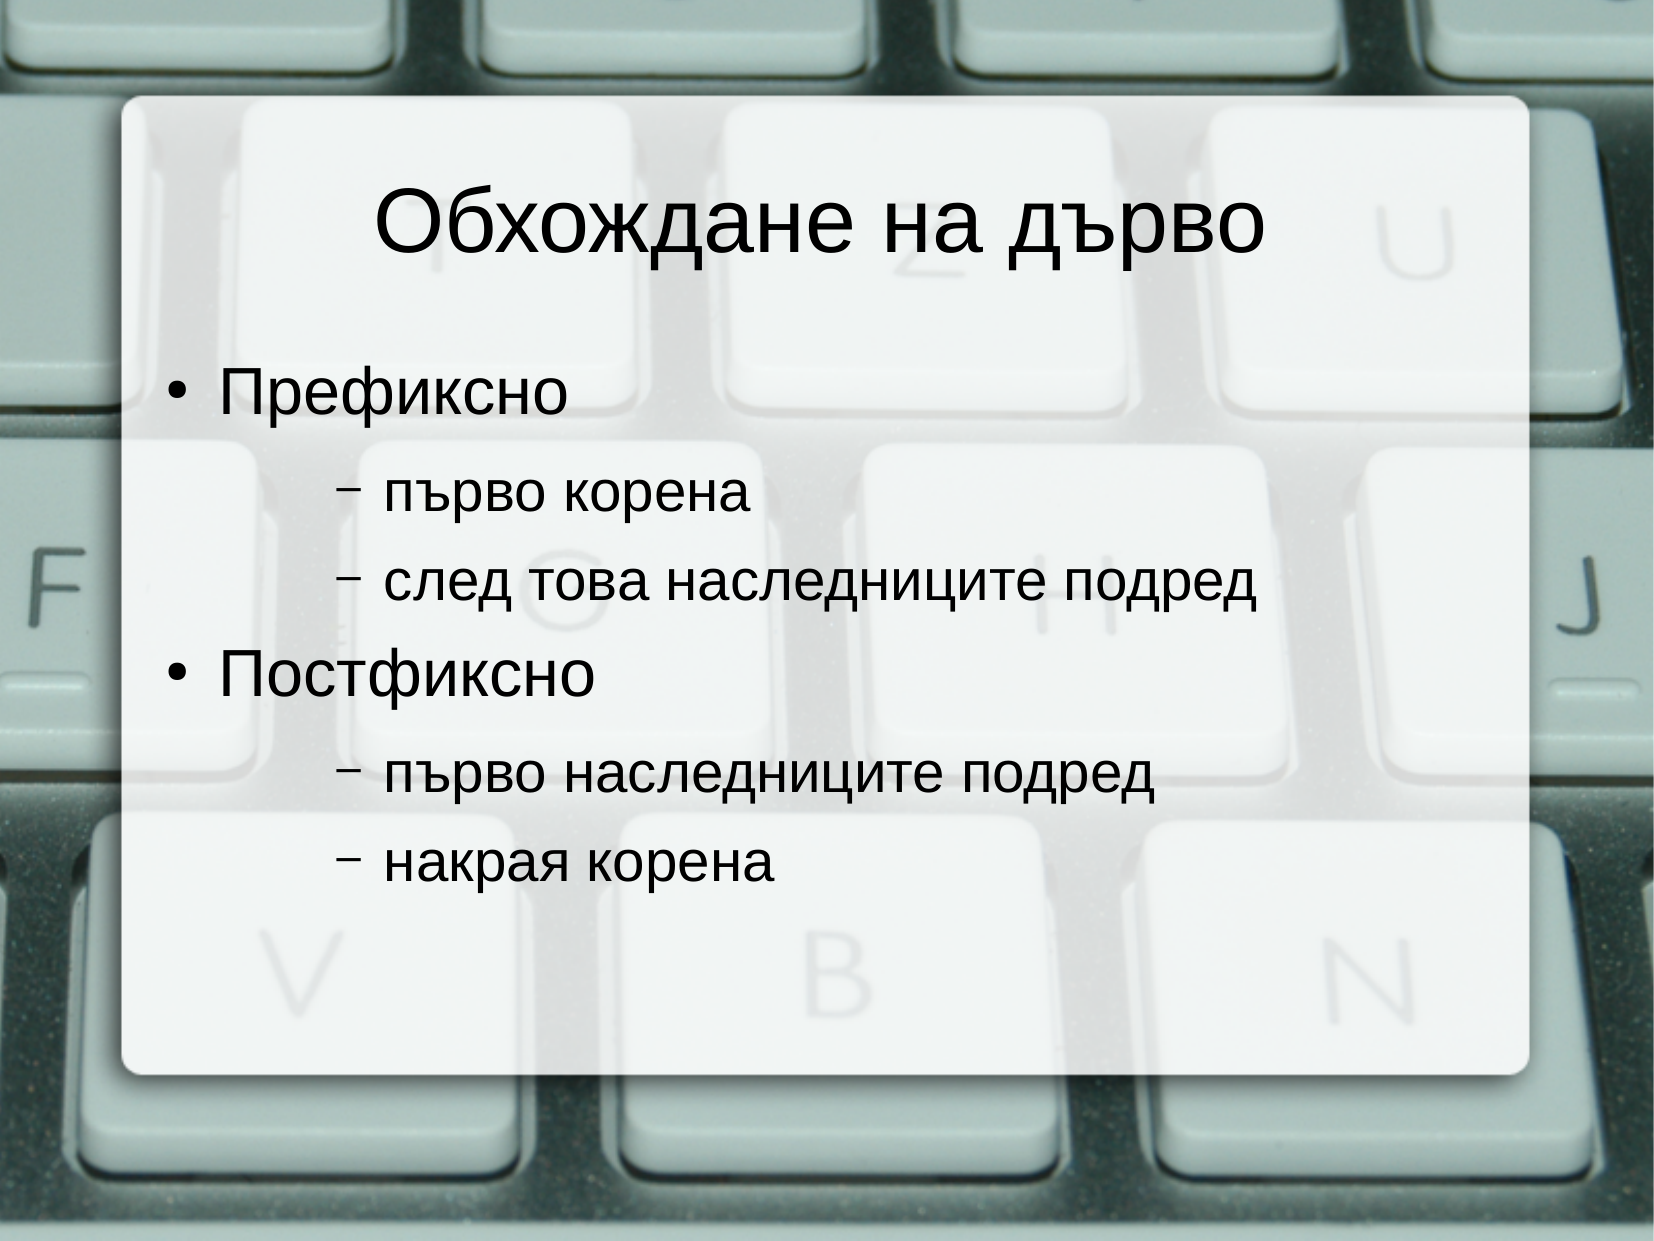

# Обхождане на дърво
Префиксно
първо корена
след това наследниците подред
Постфиксно
първо наследниците подред
накрая корена